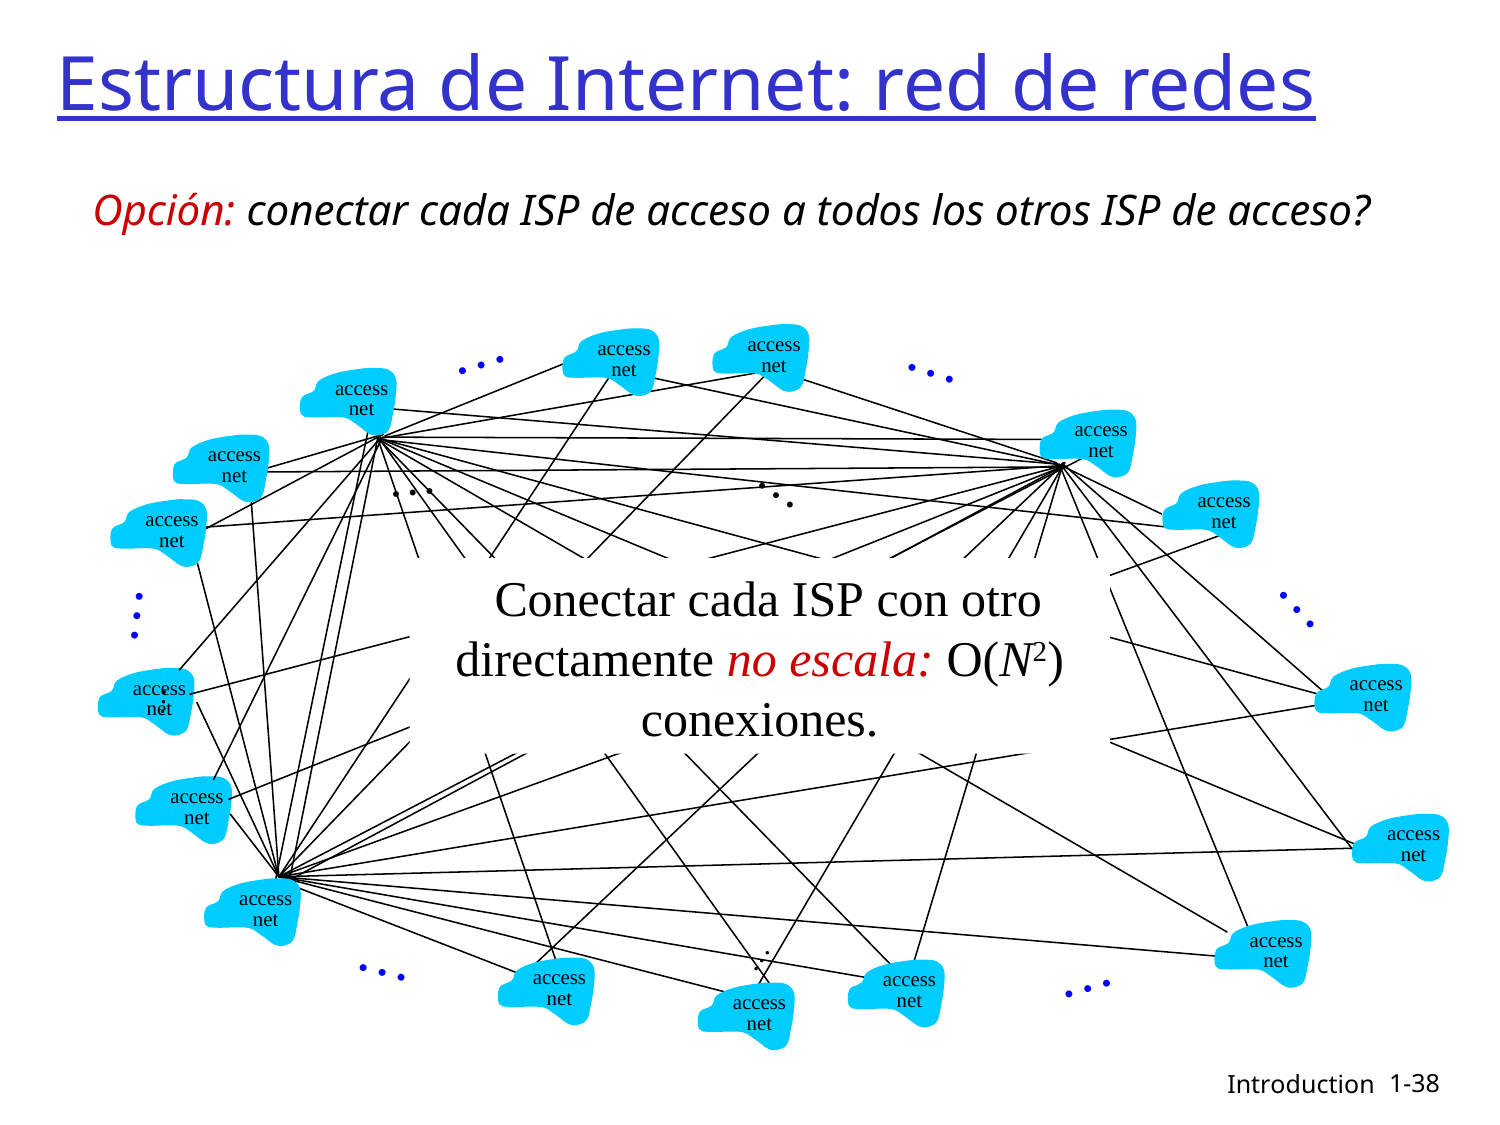

# Estructura de Internet: red de redes
Opción: conectar cada ISP de acceso a todos los otros ISP de acceso?
…
…
access
net
access
net
access
net
…
…
…
…
…
access
net
access
net
access
net
access
net
…
Conectar cada ISP con otro directamente no escala: O(N2) conexiones.
…
access
net
access
net
access
net
access
net
access
net
access
net
…
access
net
access
net
…
access
net
Introduction